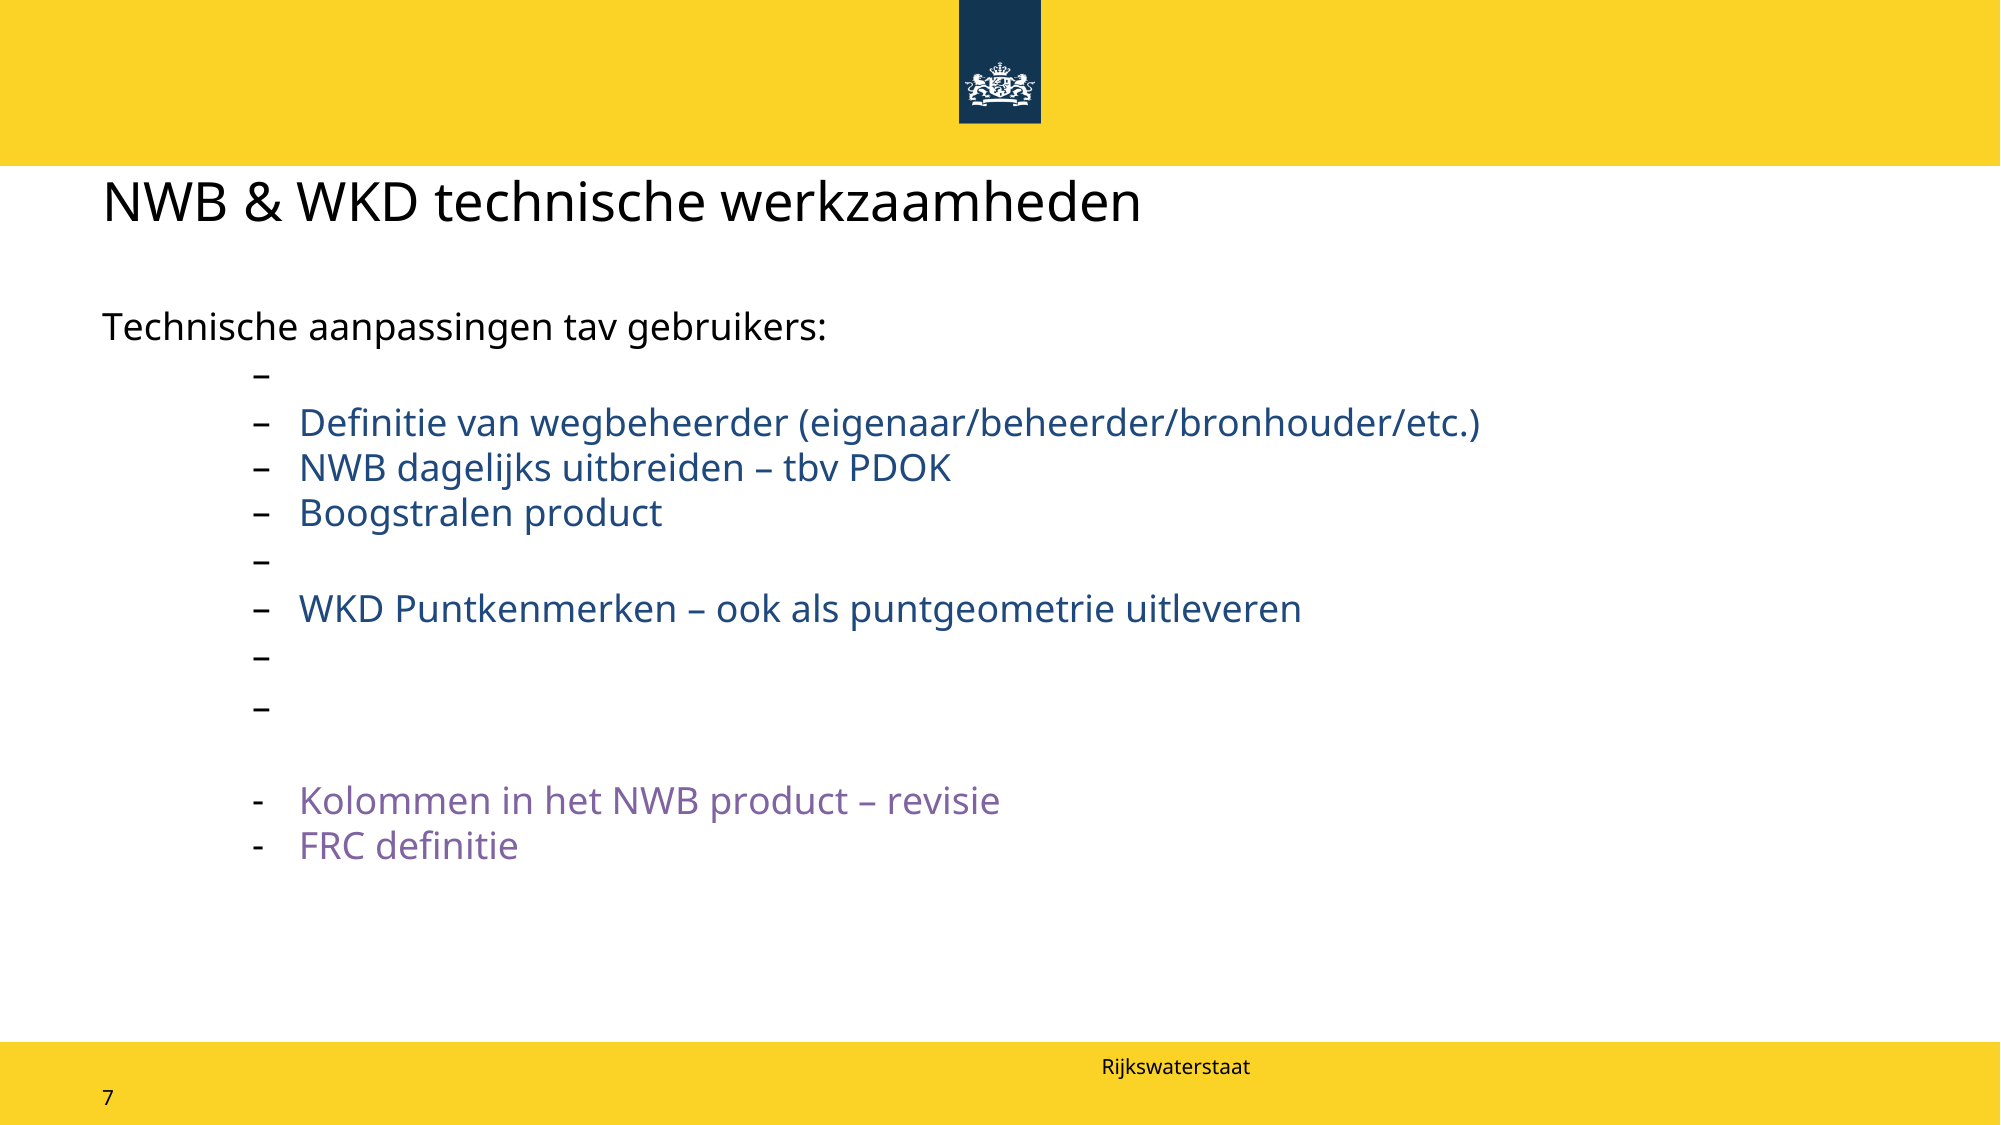

# NWB & WKD technische werkzaamheden
Technische aanpassingen tav gebruikers:
Definitie van wegbeheerder (eigenaar/beheerder/bronhouder/etc.)
NWB dagelijks uitbreiden – tbv PDOK
Boogstralen product
WKD Puntkenmerken – ook als puntgeometrie uitleveren
Kolommen in het NWB product – revisie
FRC definitie